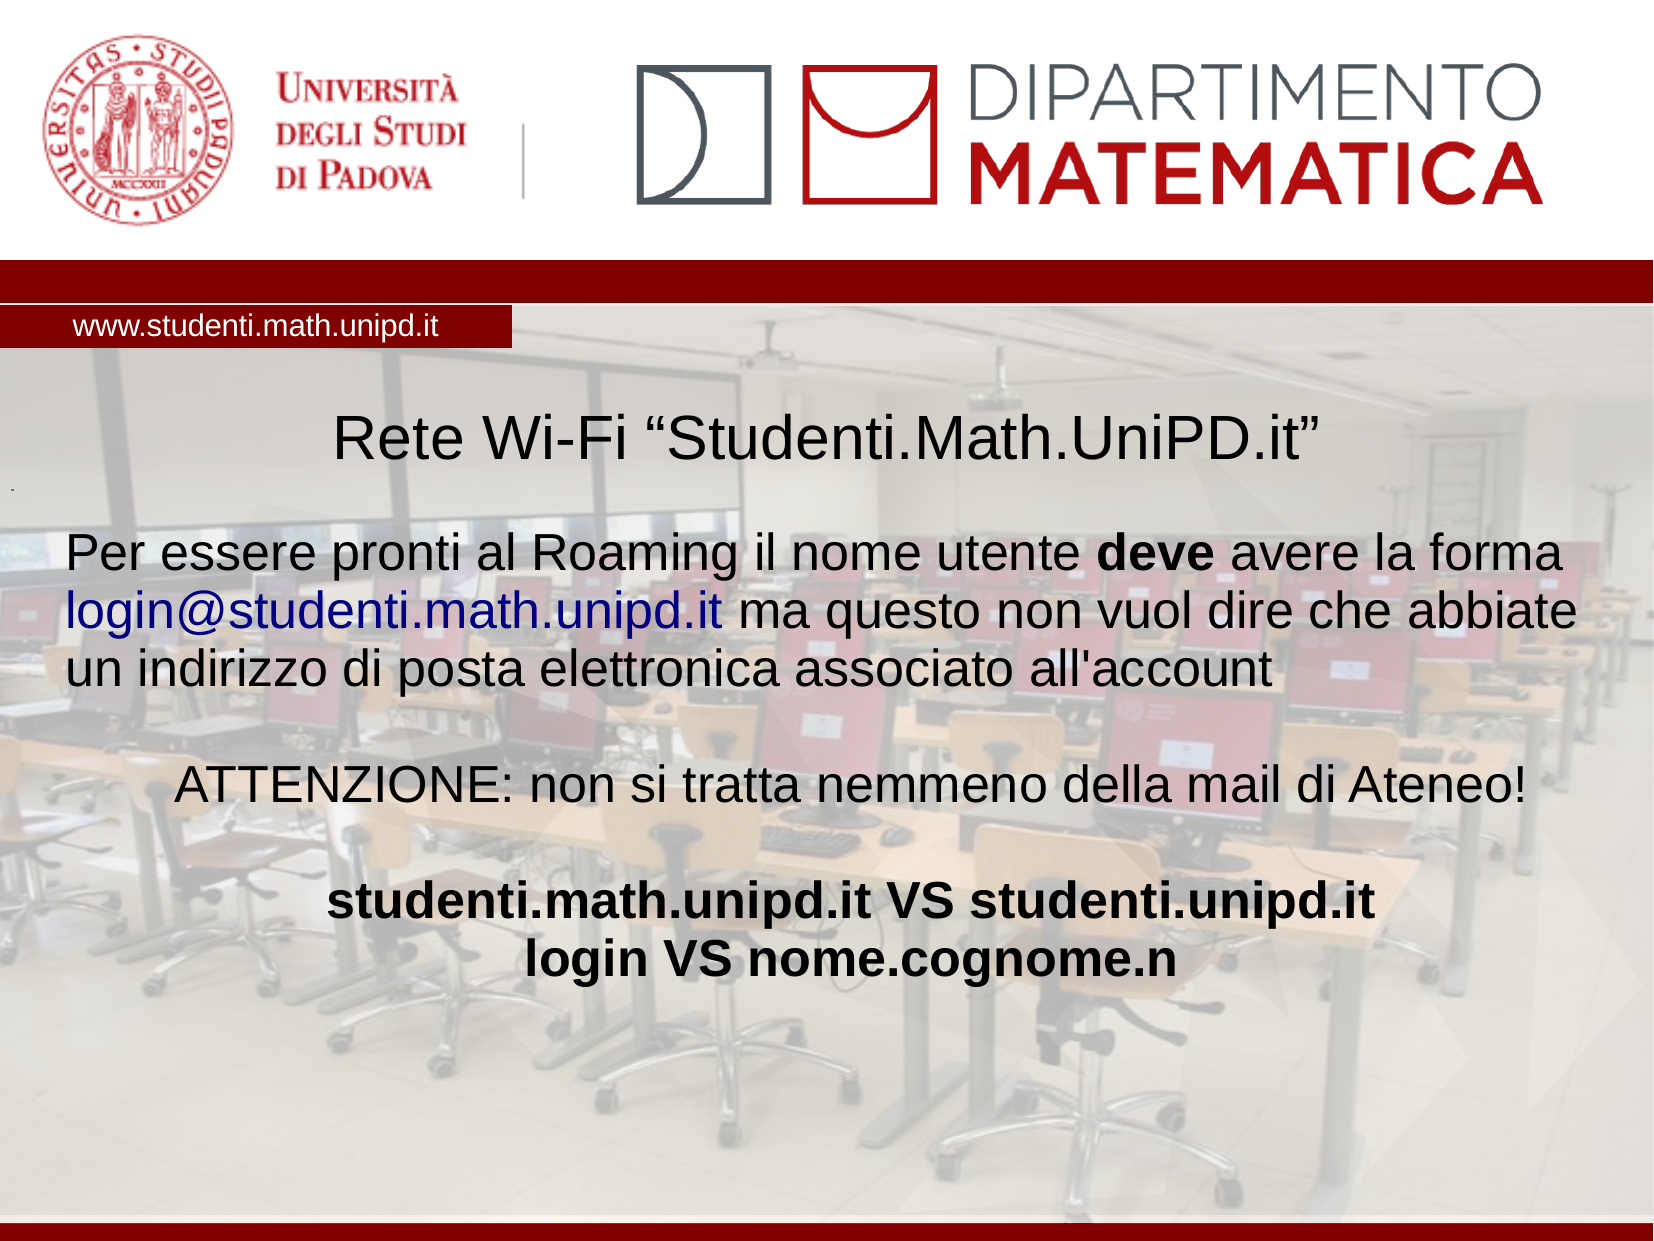

| |
| --- |
www.studenti.math.unipd.it
Rete Wi-Fi “Studenti.Math.UniPD.it”
Per essere pronti al Roaming il nome utente deve avere la forma login@studenti.math.unipd.it ma questo non vuol dire che abbiate un indirizzo di posta elettronica associato all'account
ATTENZIONE: non si tratta nemmeno della mail di Ateneo!
studenti.math.unipd.it VS studenti.unipd.it
login VS nome.cognome.n
| |
| --- |